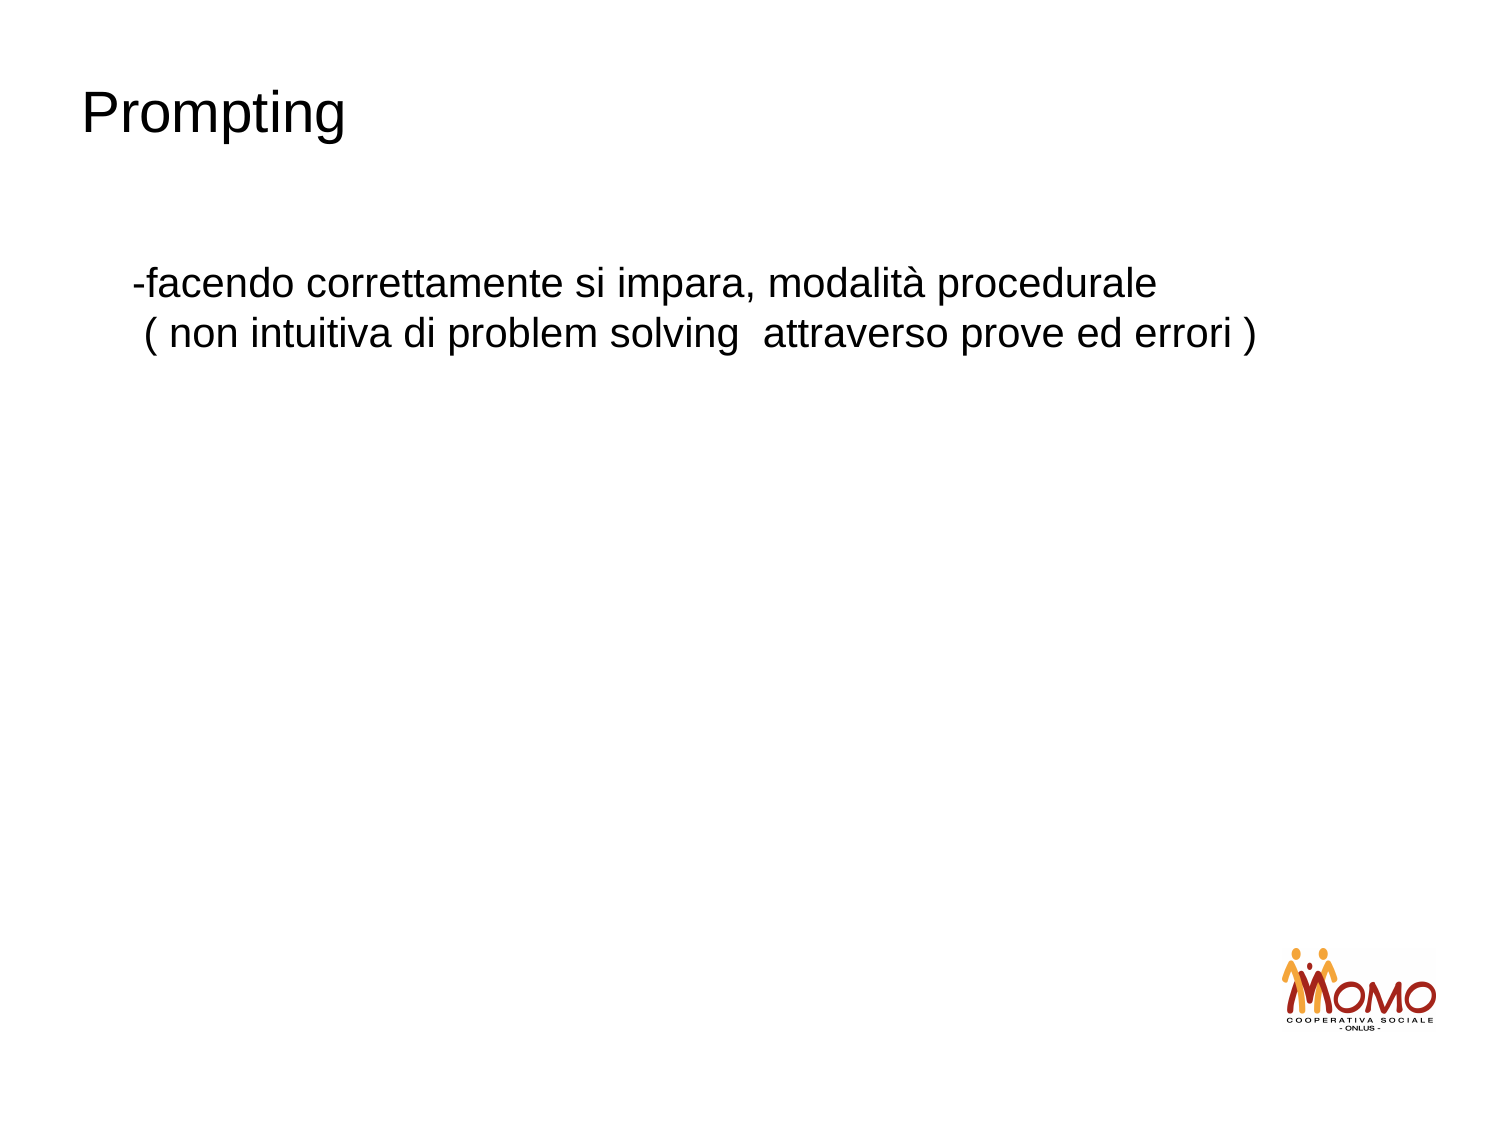

Prompting
-facendo correttamente si impara, modalità procedurale
 ( non intuitiva di problem solving attraverso prove ed errori )